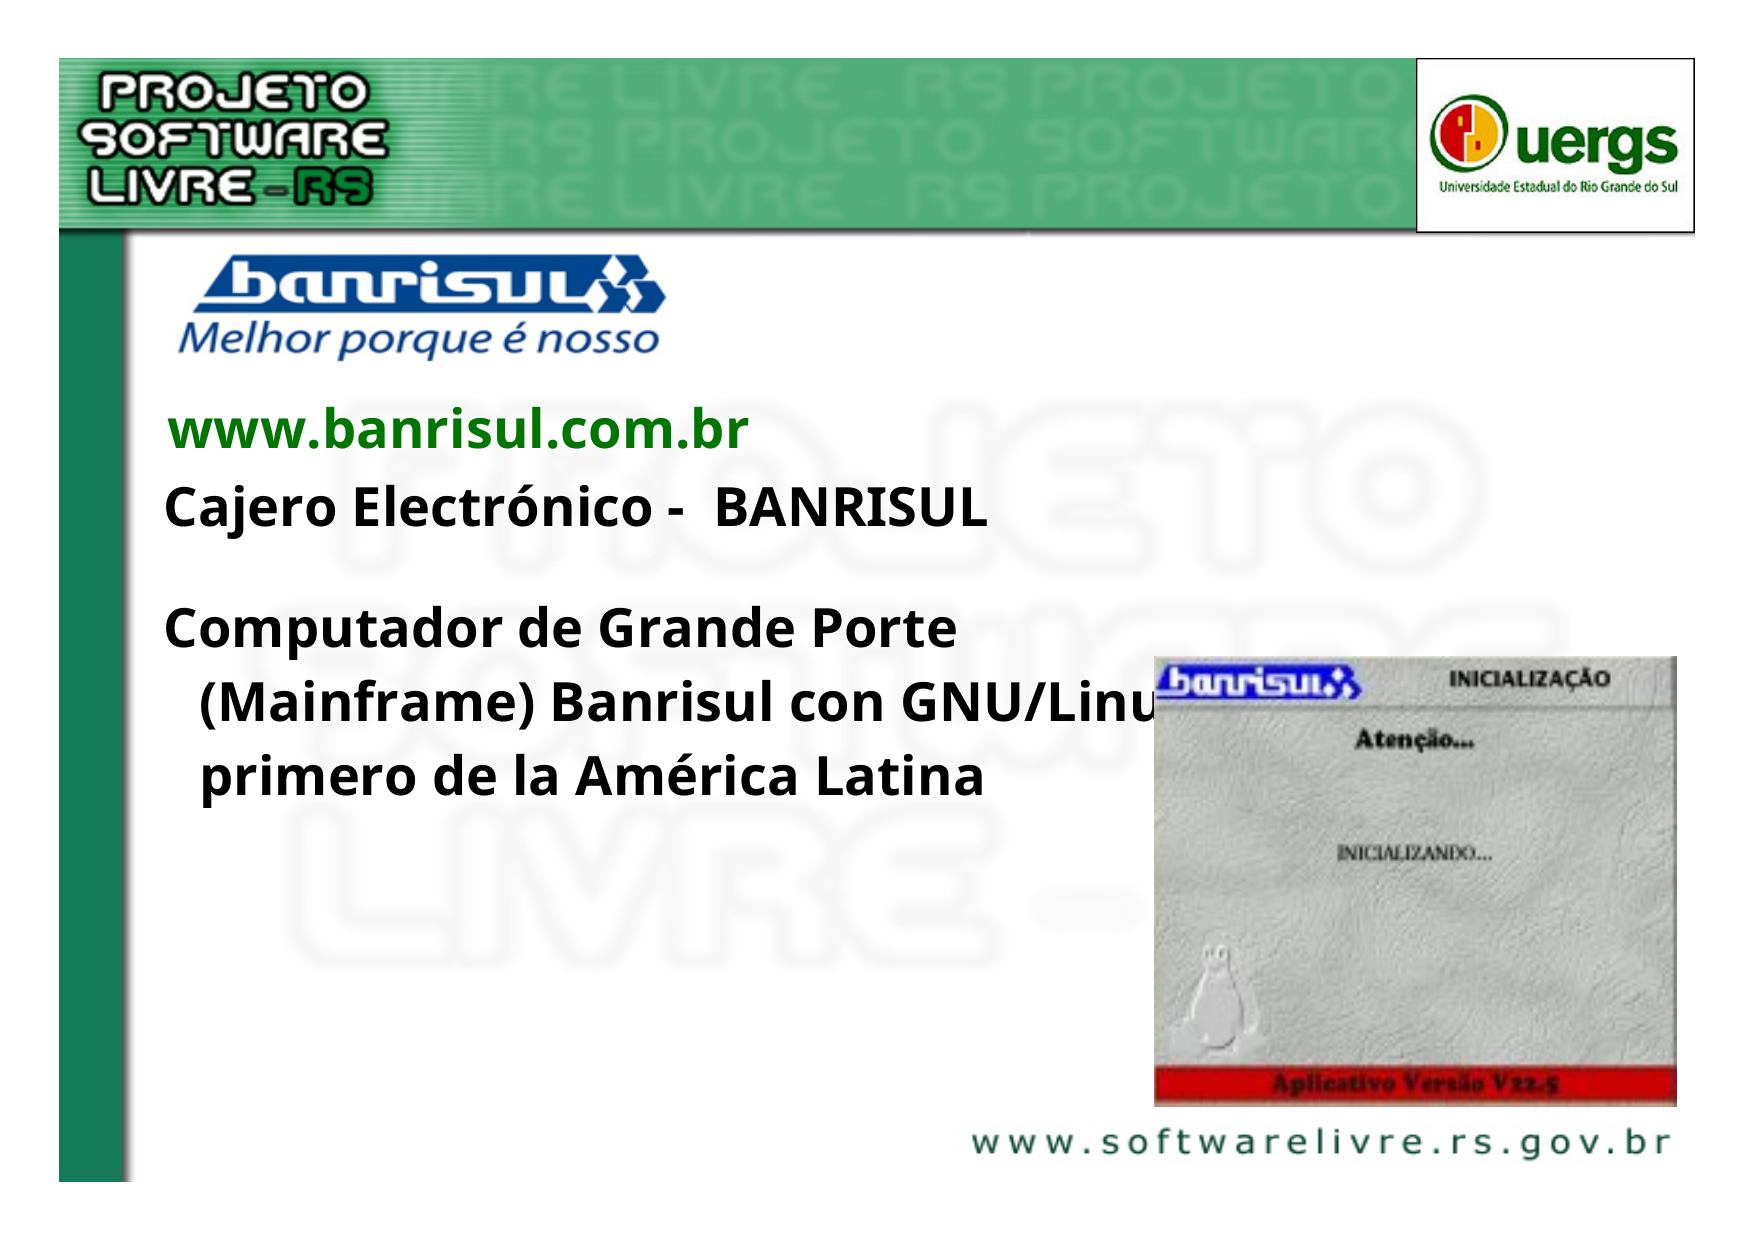

www.banrisul.com.br
Cajero Electrónico - BANRISUL
Computador de Grande Porte
(Mainframe) Banrisul con GNU/Linux
primero de la América Latina